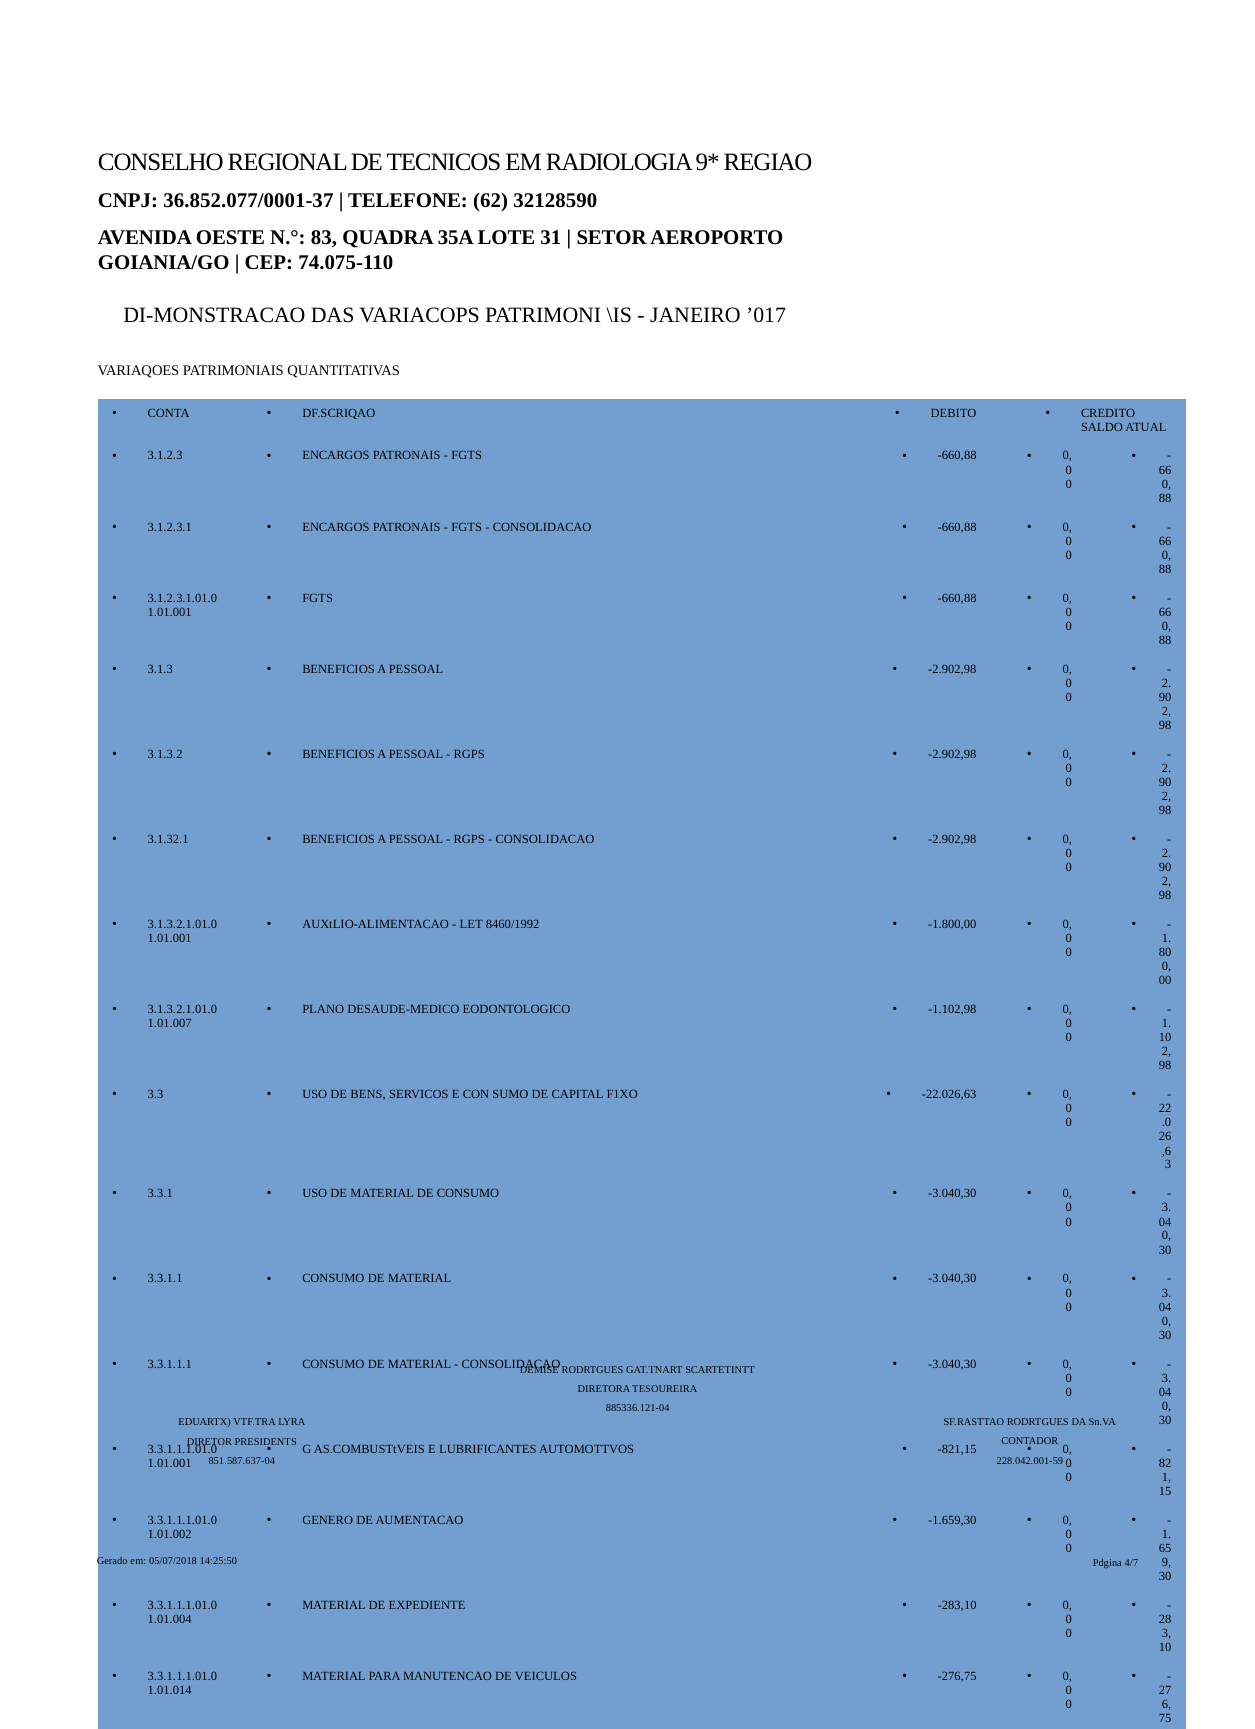

CONSELHO REGIONAL DE TECNICOS EM RADIOLOGIA 9* REGIAO
CNPJ: 36.852.077/0001-37 | TELEFONE: (62) 32128590
AVENIDA OESTE N.°: 83, QUADRA 35A LOTE 31 | SETOR AEROPORTO
GOIANIA/GO | CEP: 74.075-110
DI-MONSTRACAO DAS VARIACOPS PATRIMONI \IS - JANEIRO ’017
VARIAQOES PATRIMONIAIS QUANTITATIVAS
| CONTA | DF.SCRIQAO | dEbito | crEdito SALDO ATUAL | |
| --- | --- | --- | --- | --- |
| 3.1.2.3 | ENCARGOS PATRONAIS - FGTS | -660,88 | 0,00 | -660,88 |
| 3.1.2.3.1 | ENCARGOS PATRONAIS - FGTS - CONSOLIDACAO | -660,88 | 0,00 | -660,88 |
| 3.1.2.3.1.01.01.01.001 | FGTS | -660,88 | 0,00 | -660,88 |
| 3.1.3 | BENEFICIOS A PESSOAL | -2.902,98 | 0,00 | -2.902,98 |
| 3.1.3.2 | BENEFICIOS A PESSOAL - RGPS | -2.902,98 | 0,00 | -2.902,98 |
| 3.1.32.1 | BENEFICIOS A PESSOAL - RGPS - CONSOLIDACAO | -2.902,98 | 0,00 | -2.902,98 |
| 3.1.3.2.1.01.01.01.001 | AUXtLIO-ALIMENTACAO - LET 8460/1992 | -1.800,00 | 0,00 | -1.800,00 |
| 3.1.3.2.1.01.01.01.007 | PLANO DESAUDE-MEDICO EODONTOLOGICO | -1.102,98 | 0,00 | -1.102,98 |
| 3.3 | USO DE BENS, SERVICOS E CON SUMO DE CAPITAL F1XO | -22.026,63 | 0,00 | -22.026,63 |
| 3.3.1 | USO DE MATERIAL DE CONSUMO | -3.040,30 | 0,00 | -3.040,30 |
| 3.3.1.1 | CONSUMO DE MATERIAL | -3.040,30 | 0,00 | -3.040,30 |
| 3.3.1.1.1 | CONSUMO DE MATERIAL - CONSOLIDACAO | -3.040,30 | 0,00 | -3.040,30 |
| 3.3.1.1.1.01.01.01.001 | G AS.COMBUSTtVEIS E LUBRIFICANTES AUTOMOTTVOS | -821,15 | 0,00 | -821,15 |
| 3.3.1.1.1.01.01.01.002 | GENERO DE AUMENTACAO | -1.659,30 | 0,00 | -1.659,30 |
| 3.3.1.1.1.01.01.01.004 | MATERIAL DE EXPEDIENTE | -283,10 | 0,00 | -283,10 |
| 3.3.1.1.1.01.01.01.014 | MATERIAL PARA MANUTENCAO DE VEICULOS | -276,75 | 0,00 | -276,75 |
| 3.3.2 | SERVICOS | -15.899,11 | 0,00 | -15.899,11 |
| 3.32.1 | DIARIAS | -3250,00 | 0,00 | -3250,00 |
| 3.32.1.1 | DIARIAS - CONSOLIDACAO | -3.250,00 | 0,00 | -3.250,00 |
| 3.32.1.1.01 | D1ARJLAS - PESSOAL CIVIL | -750,00 | 0,00 | -750,00 |
| 3.3.2.1.1.01.01.01.001 | DIARIAS NO PAtS - SERVIDORES | -750,00 | 0,00 | -750,00 |
| 3.32.1.1.04 | DIARIAS A CONSELHEIROS | -2.500,00 | 0,00 | -2.500,00 |
| 3.3.2.1.1.04.01.01.001 | DIARIAS A CONSELHEIROS/ DELEGADOS - NO PAIS | -2.500,00 | 0,00 | -2.500,00 |
DEMISE RODRTGUES GAT.TNART SCARTETINTT
DIRETORA TESOUREIRA
885336.121-04
EDUARTX) VTF.TRA LYRA DIRETOR PRESIDENTS 851.587.637-04
SF.RASTTAO RODRTGUES DA Sn.VA
CONTADOR
228.042.001-59
Gerado em: 05/07/2018 14:25:50
Pdgina 4/7